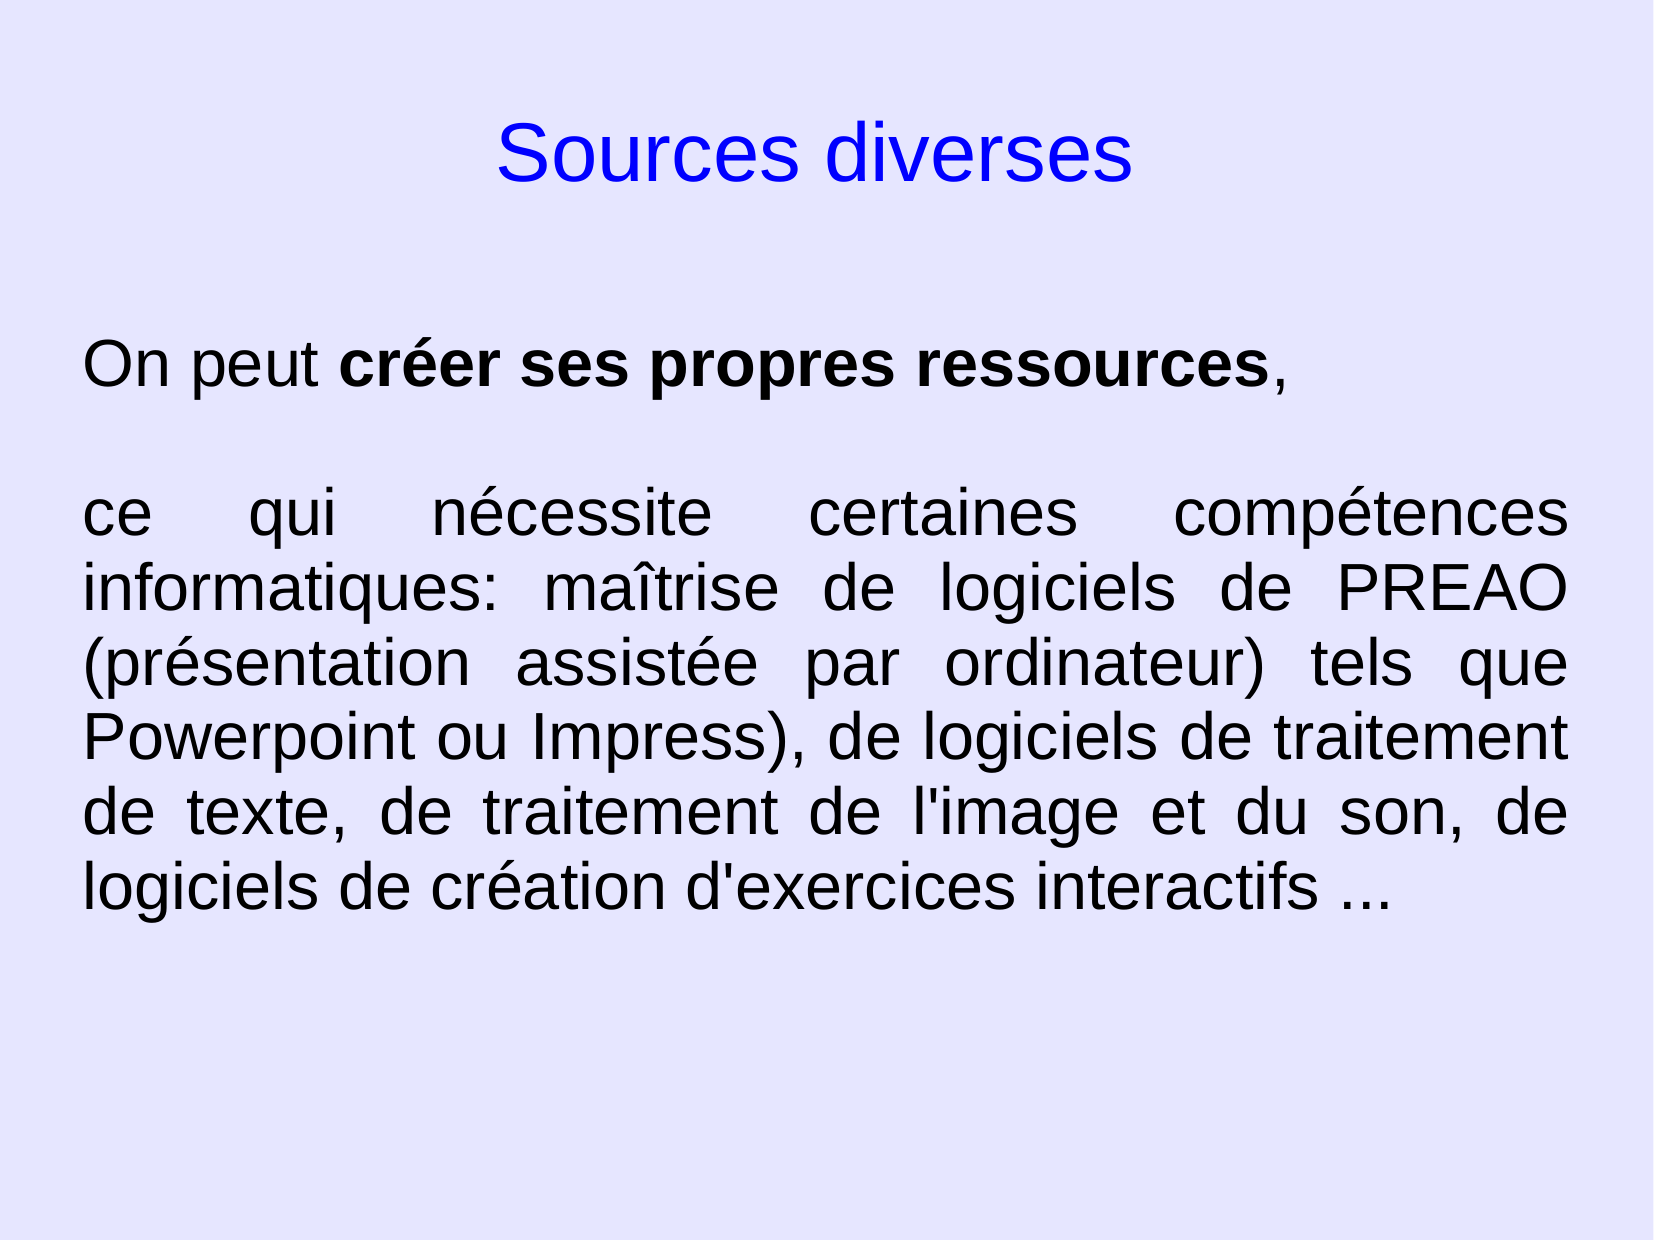

# Sources diverses
On peut créer ses propres ressources,
ce qui nécessite certaines compétences informatiques: maîtrise de logiciels de PREAO (présentation assistée par ordinateur) tels que Powerpoint ou Impress), de logiciels de traitement de texte, de traitement de l'image et du son, de logiciels de création d'exercices interactifs ...